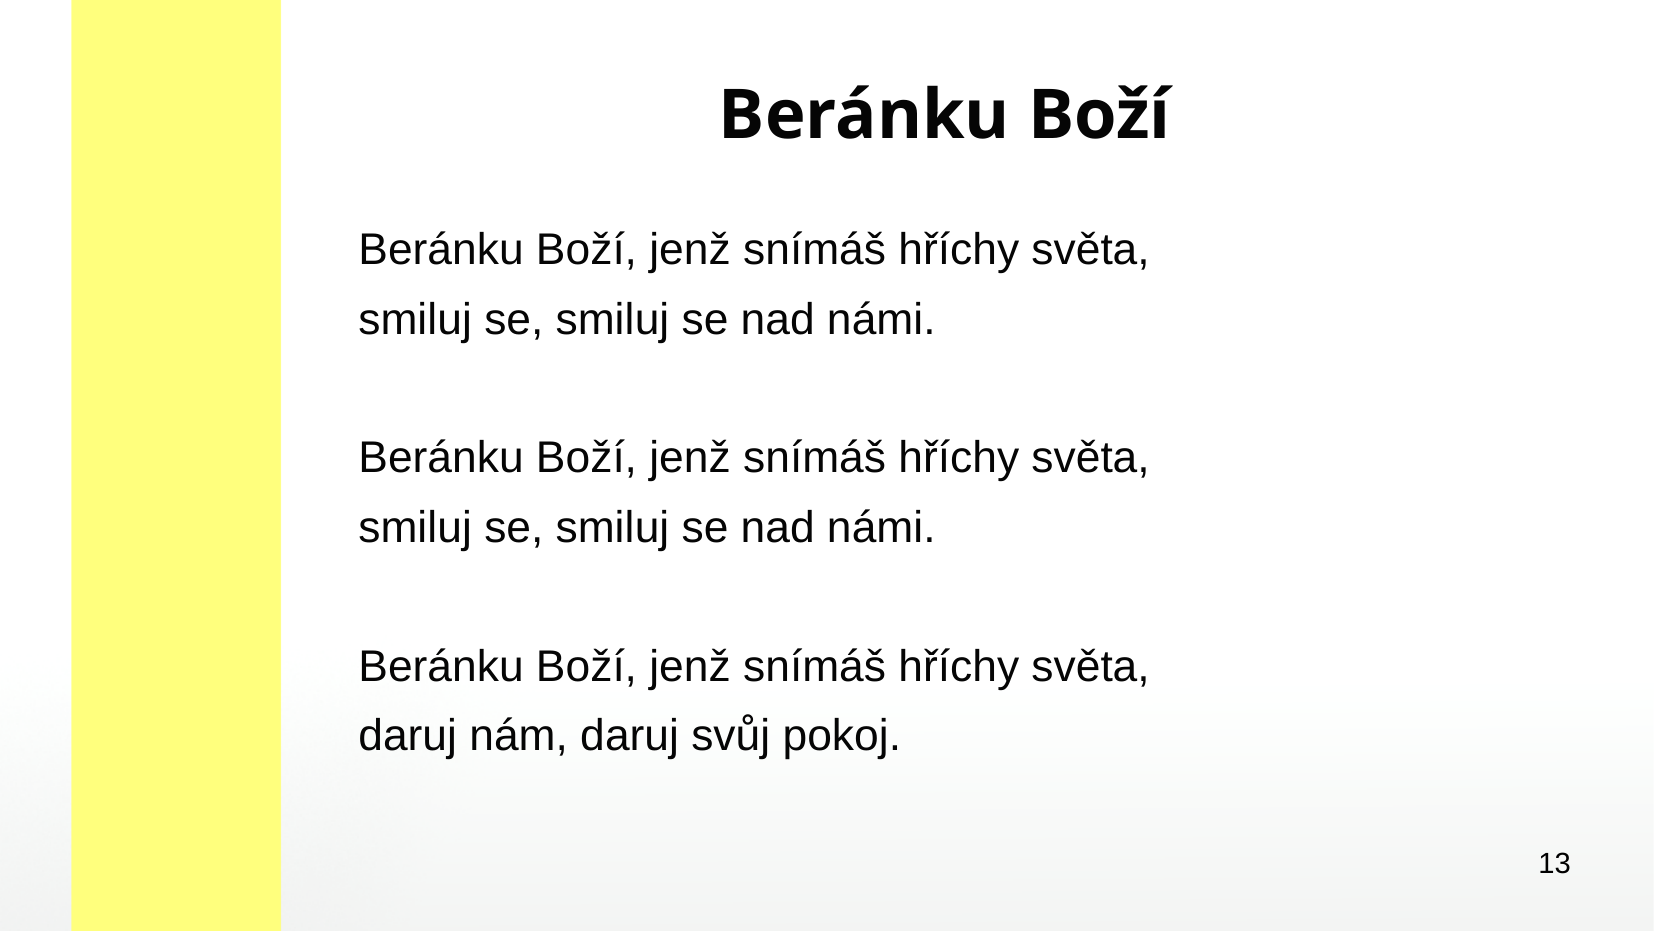

# Beránku Boží
Beránku Boží, jenž snímáš hříchy světa,
smiluj se, smiluj se nad námi.
Beránku Boží, jenž snímáš hříchy světa,
smiluj se, smiluj se nad námi.
Beránku Boží, jenž snímáš hříchy světa,
daruj nám, daruj svůj pokoj.
13